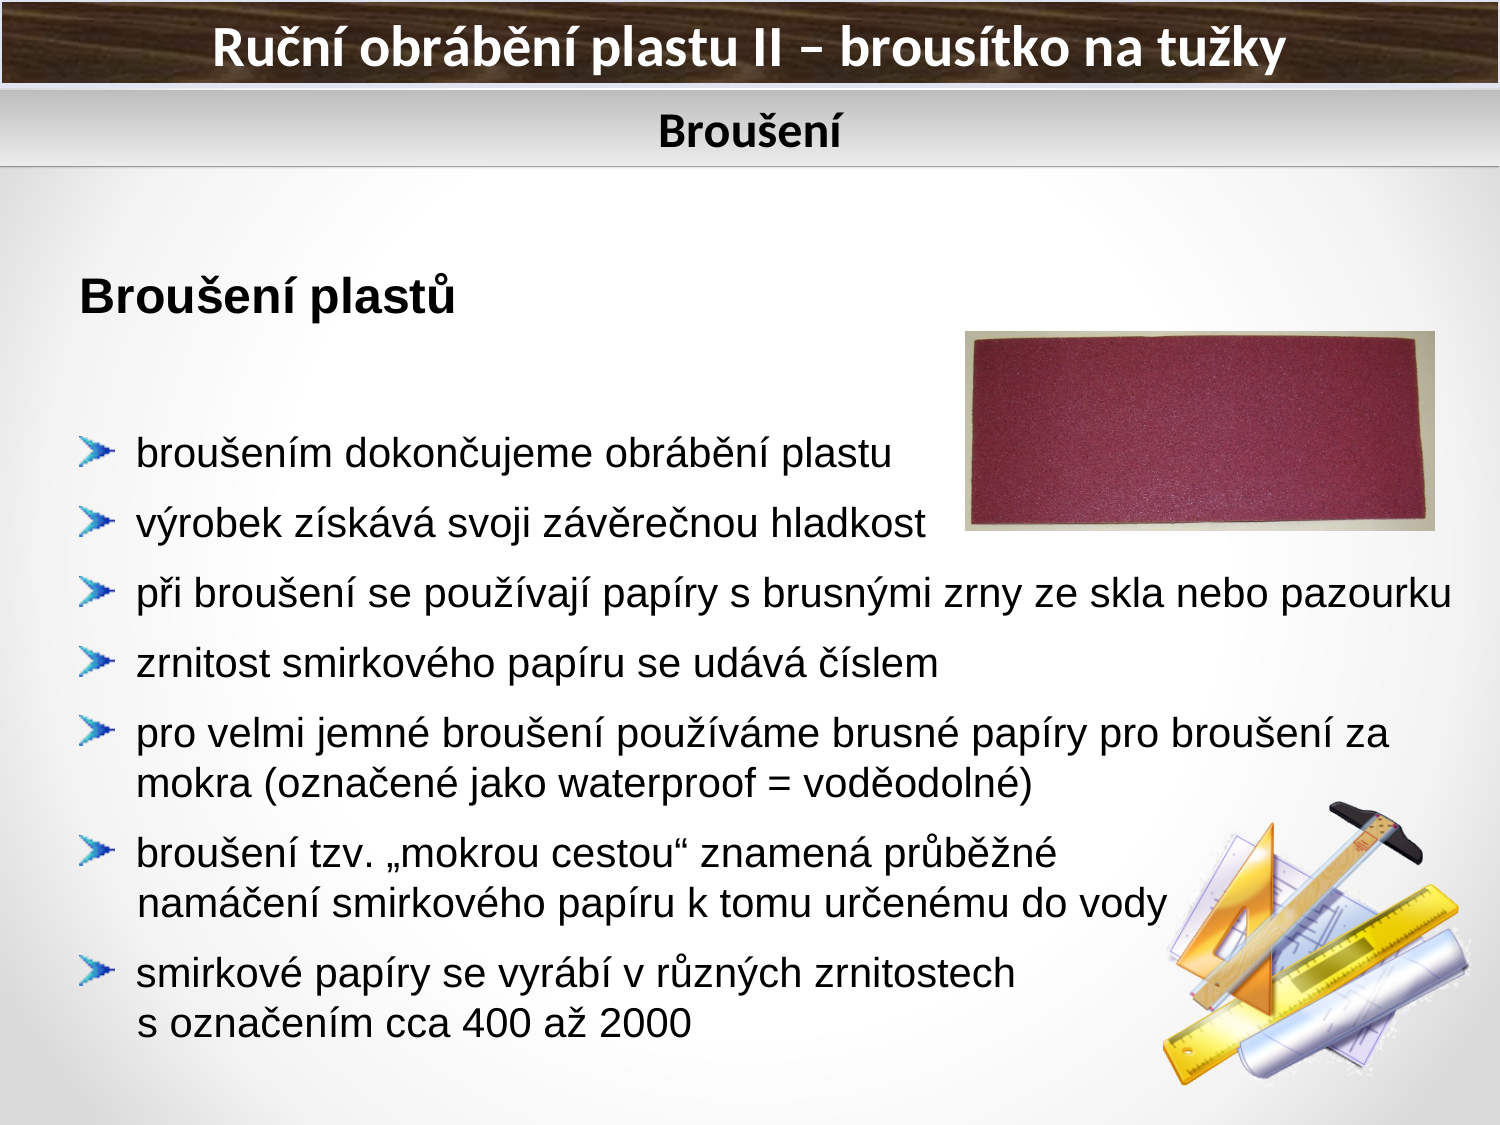

Ruční obrábění plastu II – brousítko na tužky
Broušení
Broušení plastů
broušením dokončujeme obrábění plastu
výrobek získává svoji závěrečnou hladkost
při broušení se používají papíry s brusnými zrny ze skla nebo pazourku
zrnitost smirkového papíru se udává číslem
pro velmi jemné broušení používáme brusné papíry pro broušení za mokra (označené jako waterproof = voděodolné)
broušení tzv. „mokrou cestou“ znamená průběžné
 namáčení smirkového papíru k tomu určenému do vody
smirkové papíry se vyrábí v různých zrnitostech
 s označením cca 400 až 2000